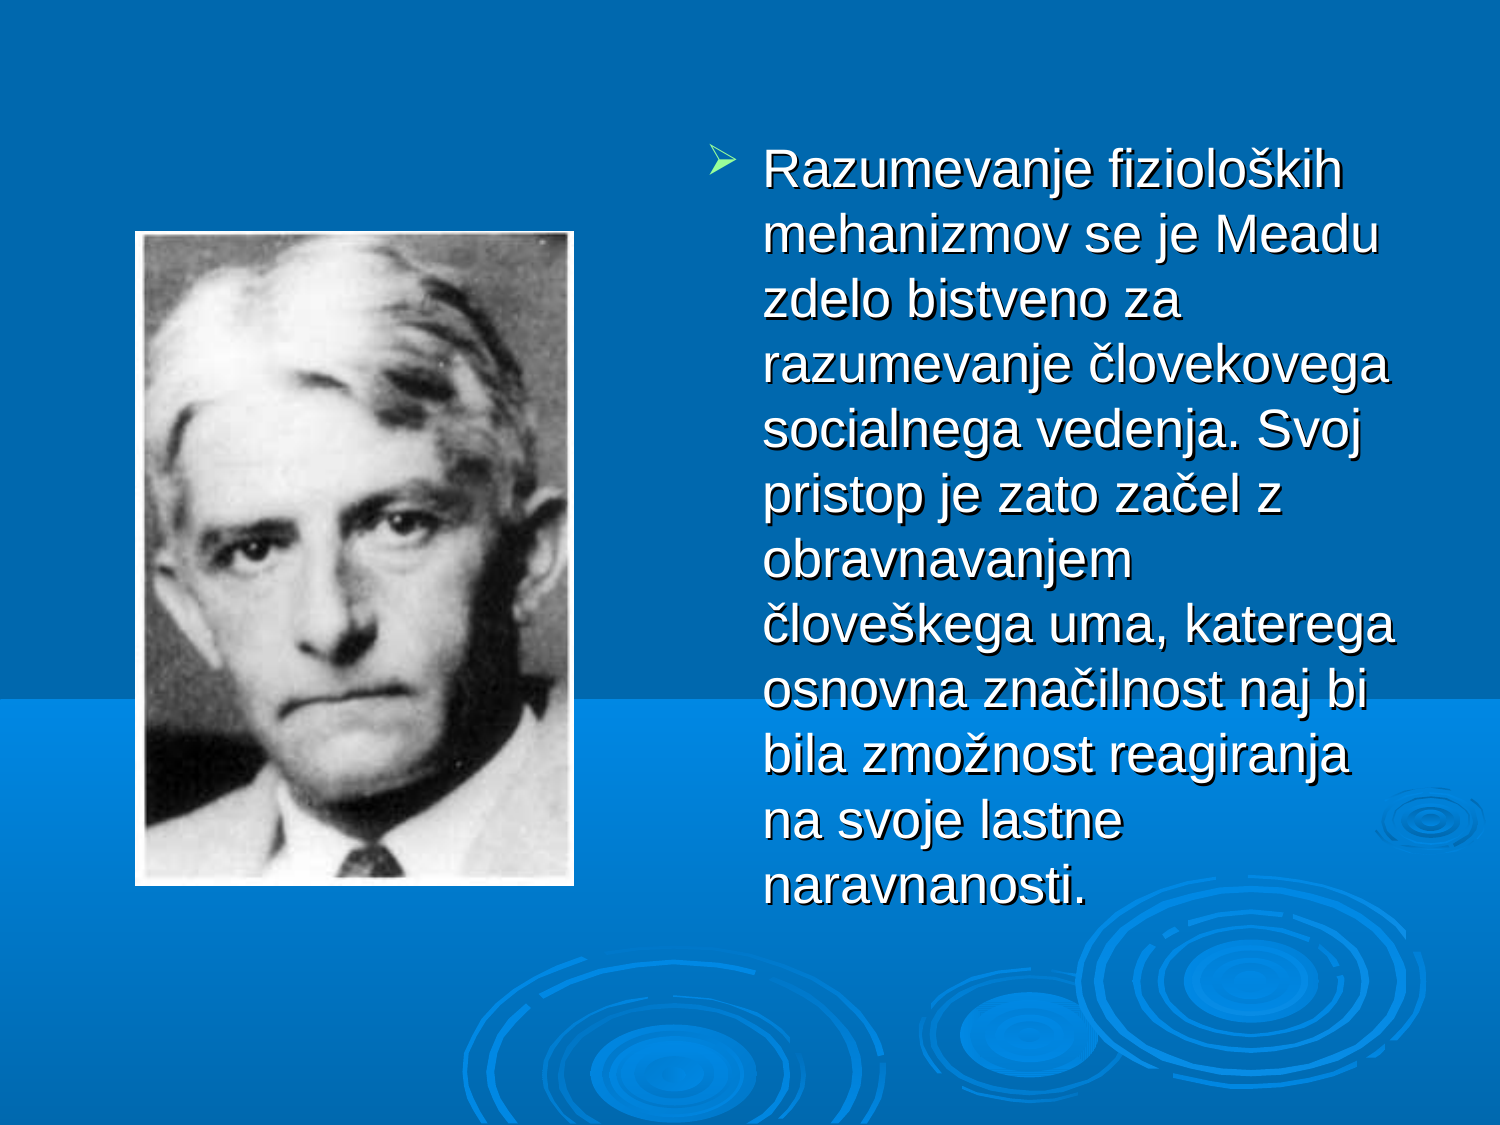

# Razumevanje fizioloških mehanizmov se je Meadu zdelo bistveno za razumevanje človekovega socialnega vedenja. Svoj pristop je zato začel z obravnavanjem človeškega uma, katerega osnovna značilnost naj bi bila zmožnost reagiranja na svoje lastne naravnanosti.